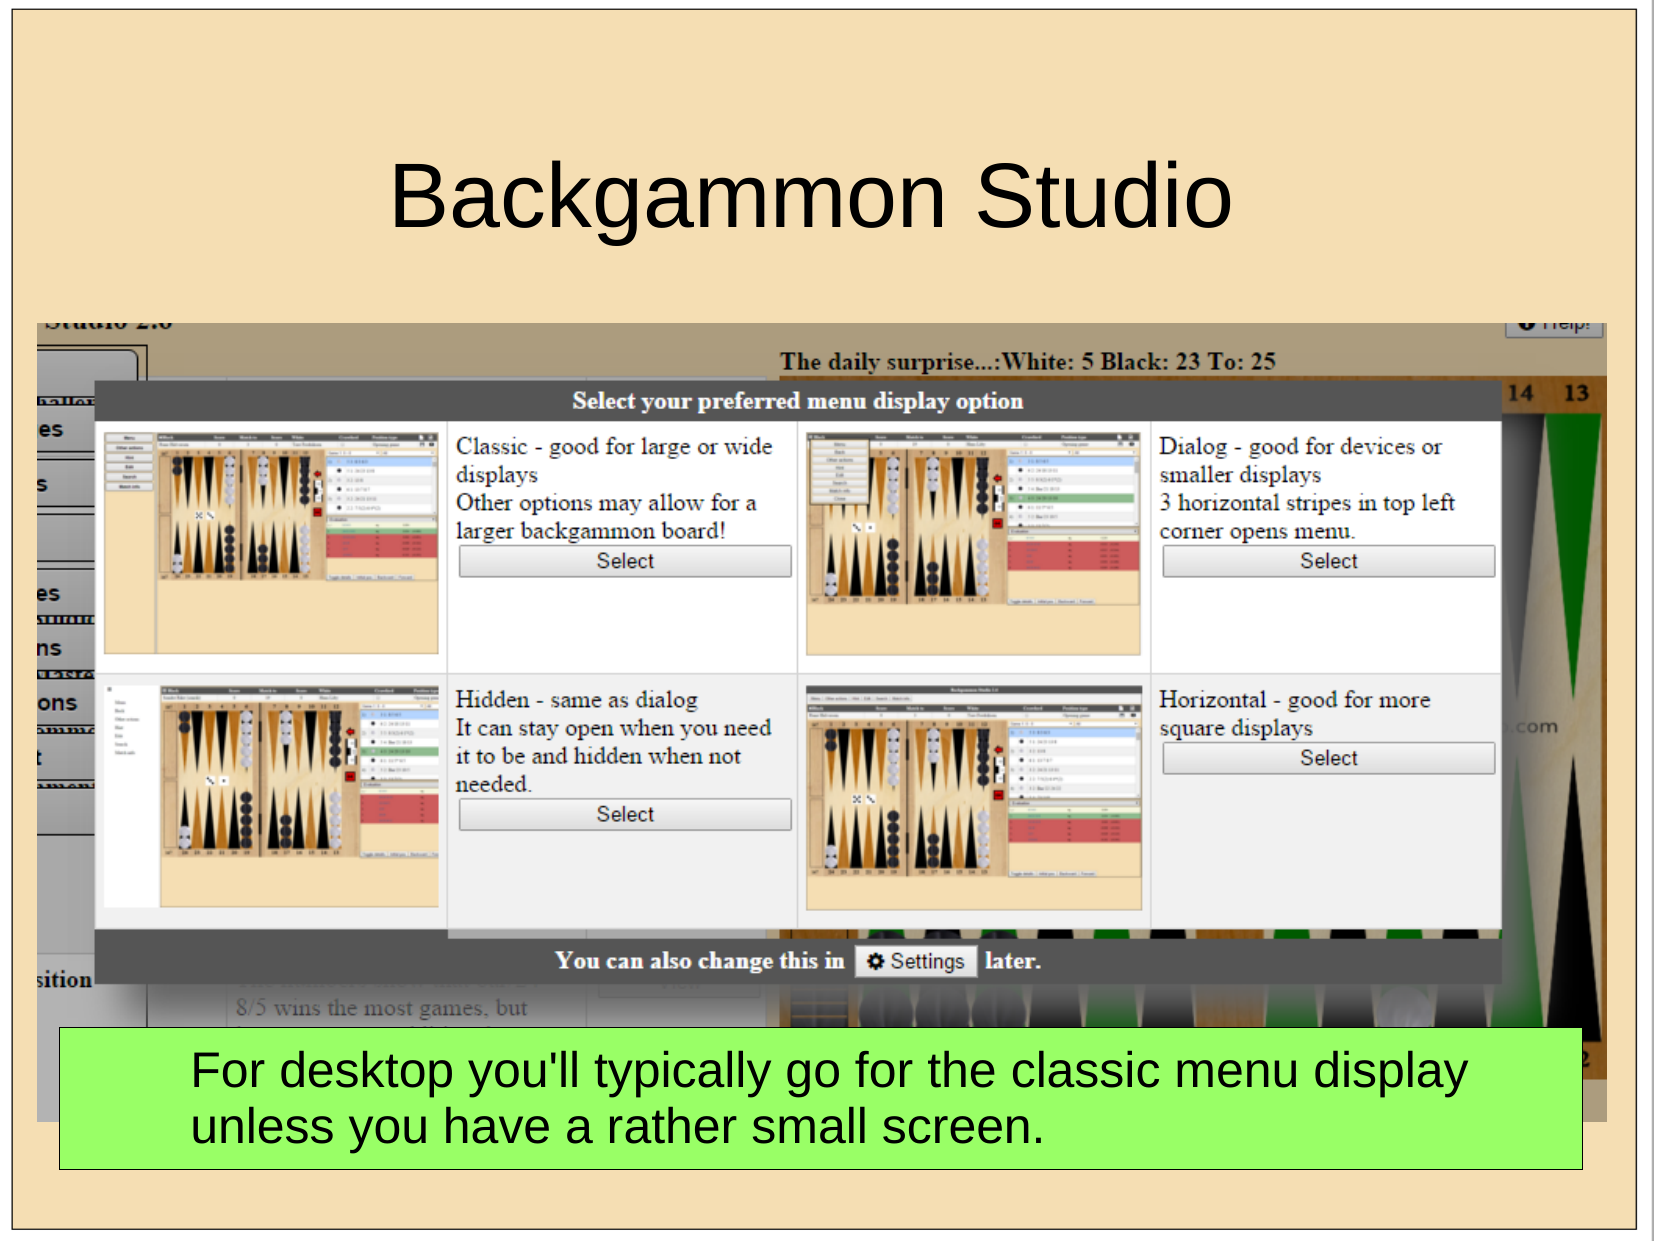

# Backgammon Studio
For desktop you'll typically go for the classic menu display
unless you have a rather small screen.